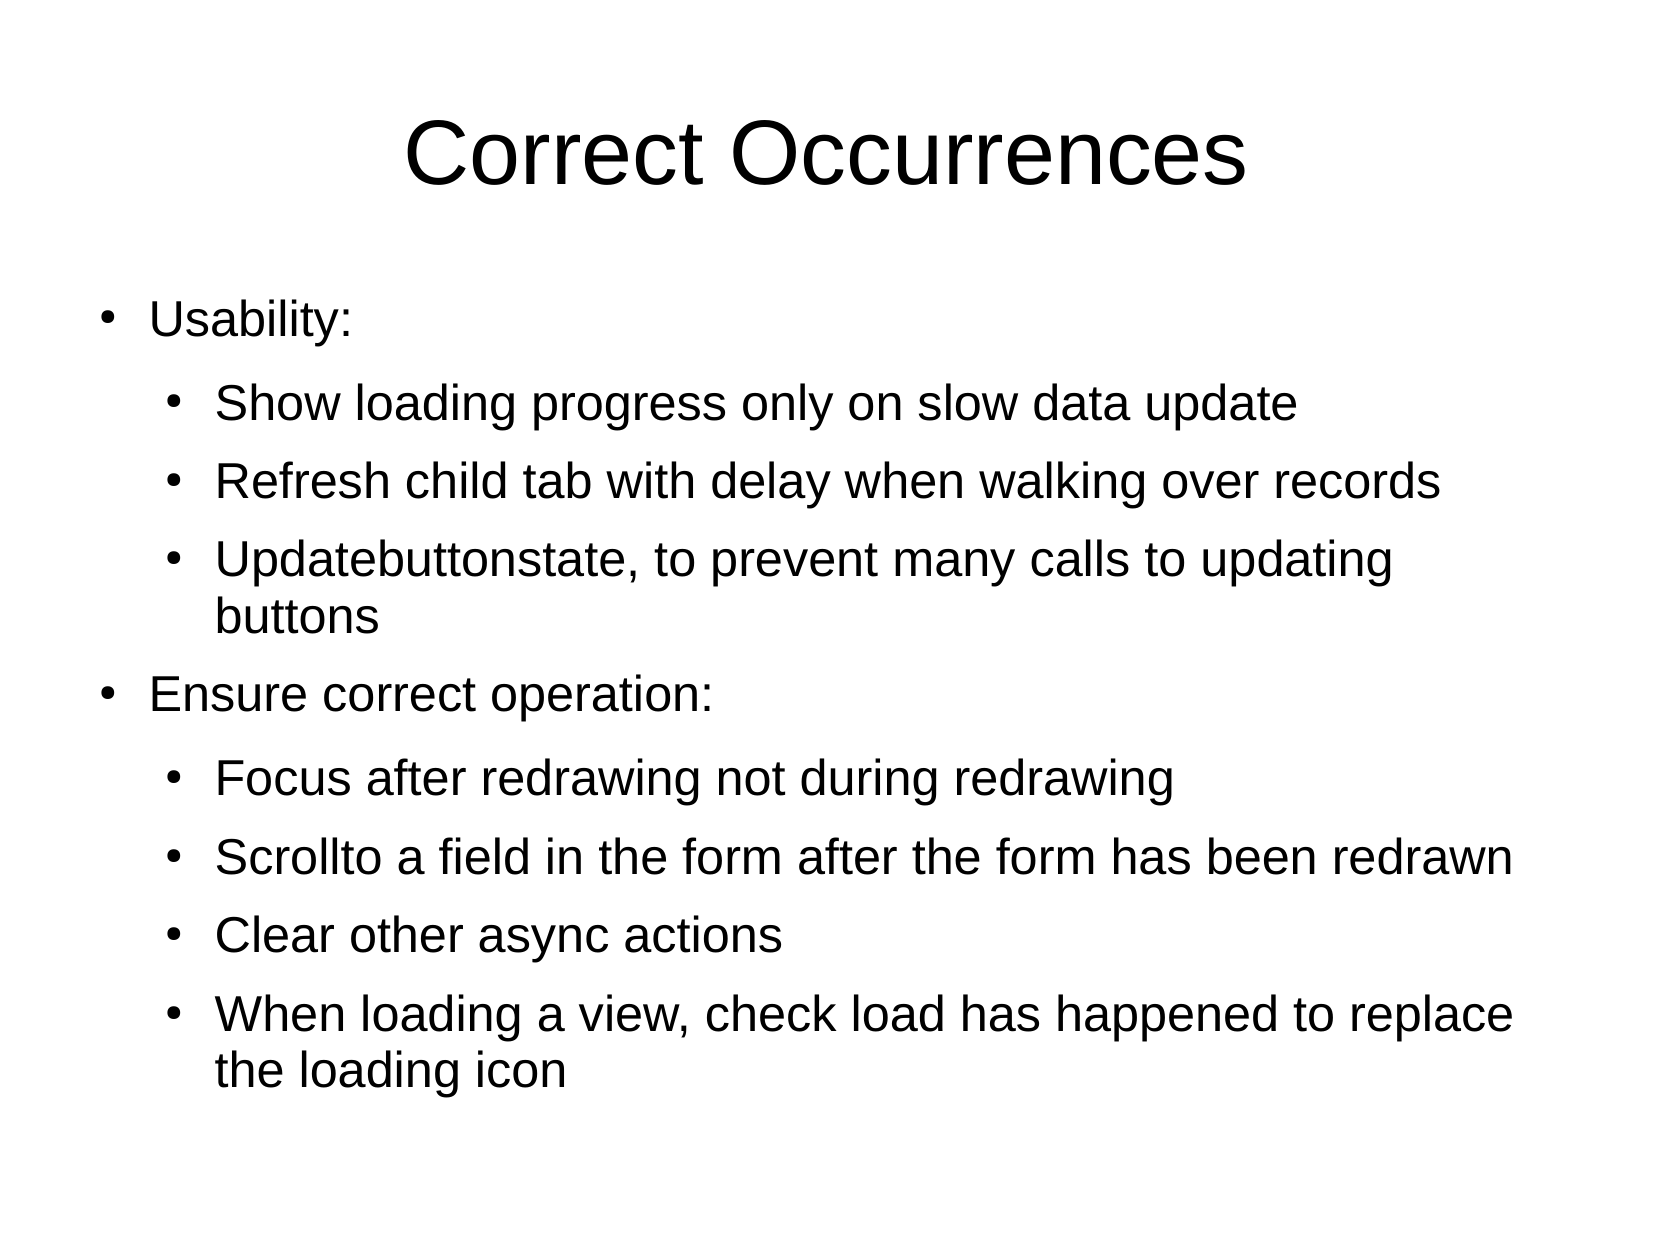

# Correct Occurrences
Usability:
Show loading progress only on slow data update
Refresh child tab with delay when walking over records
Updatebuttonstate, to prevent many calls to updating buttons
Ensure correct operation:
Focus after redrawing not during redrawing
Scrollto a field in the form after the form has been redrawn
Clear other async actions
When loading a view, check load has happened to replace the loading icon